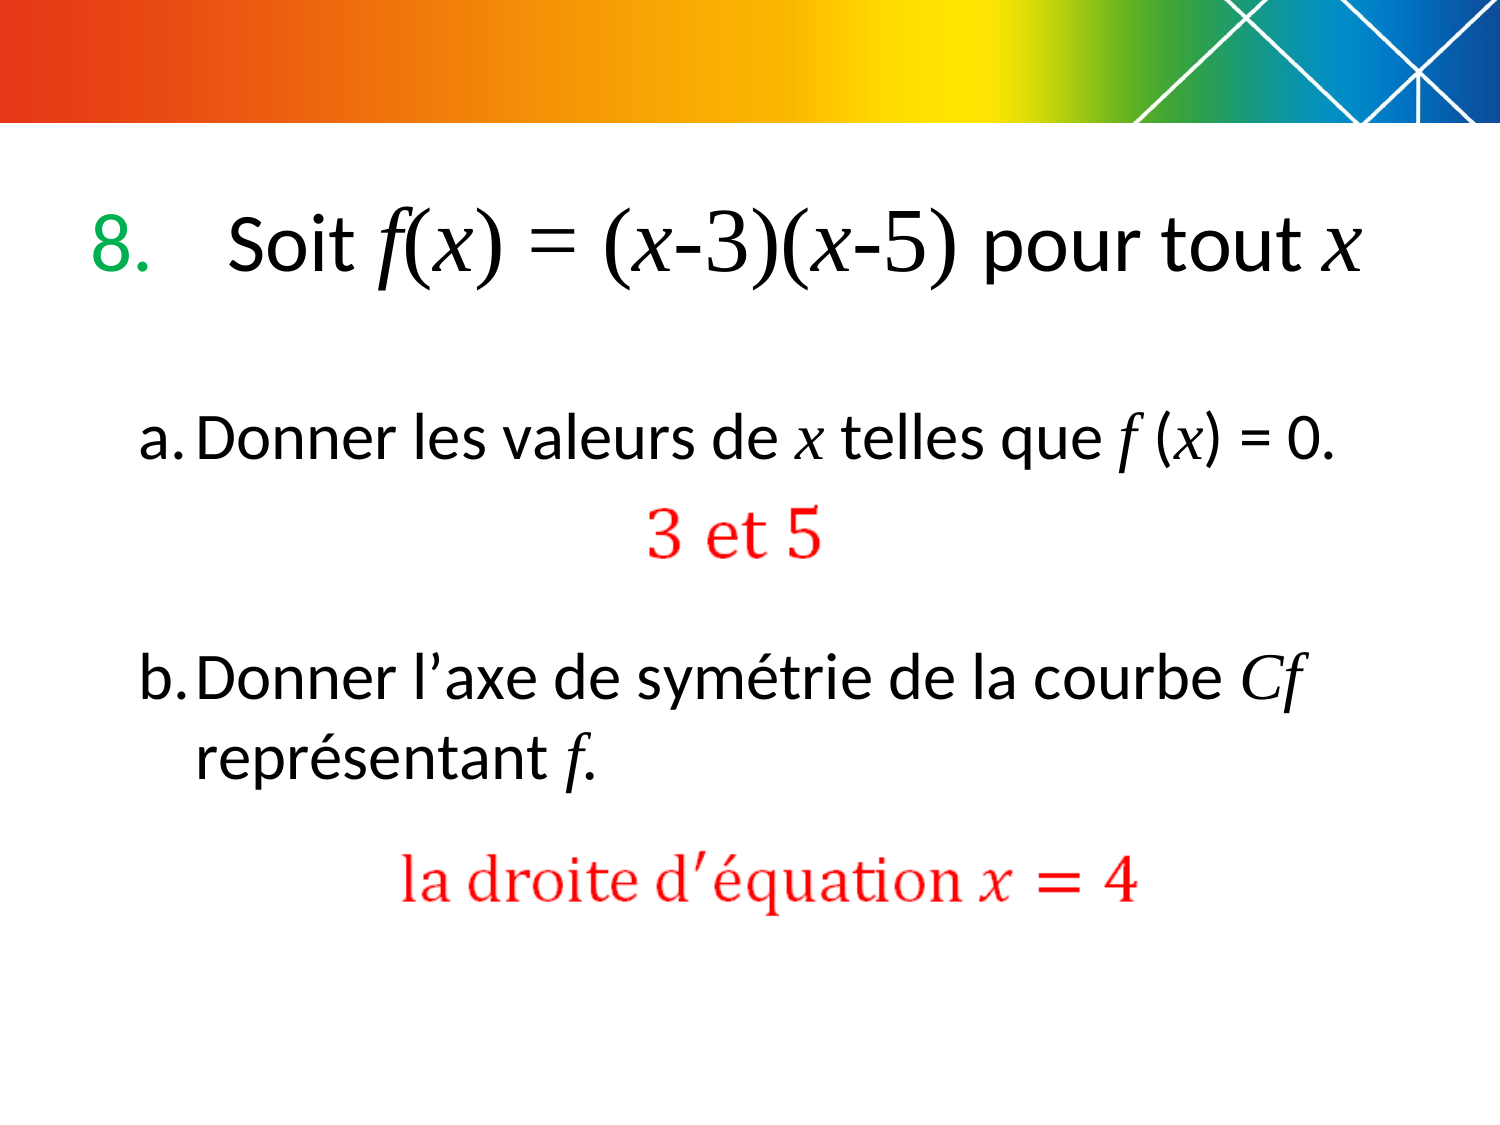

# Soit f(x) = (x-3)(x-5) pour tout x
Donner les valeurs de x telles que f (x) = 0.
Donner l’axe de symétrie de la courbe Cf représentant f.